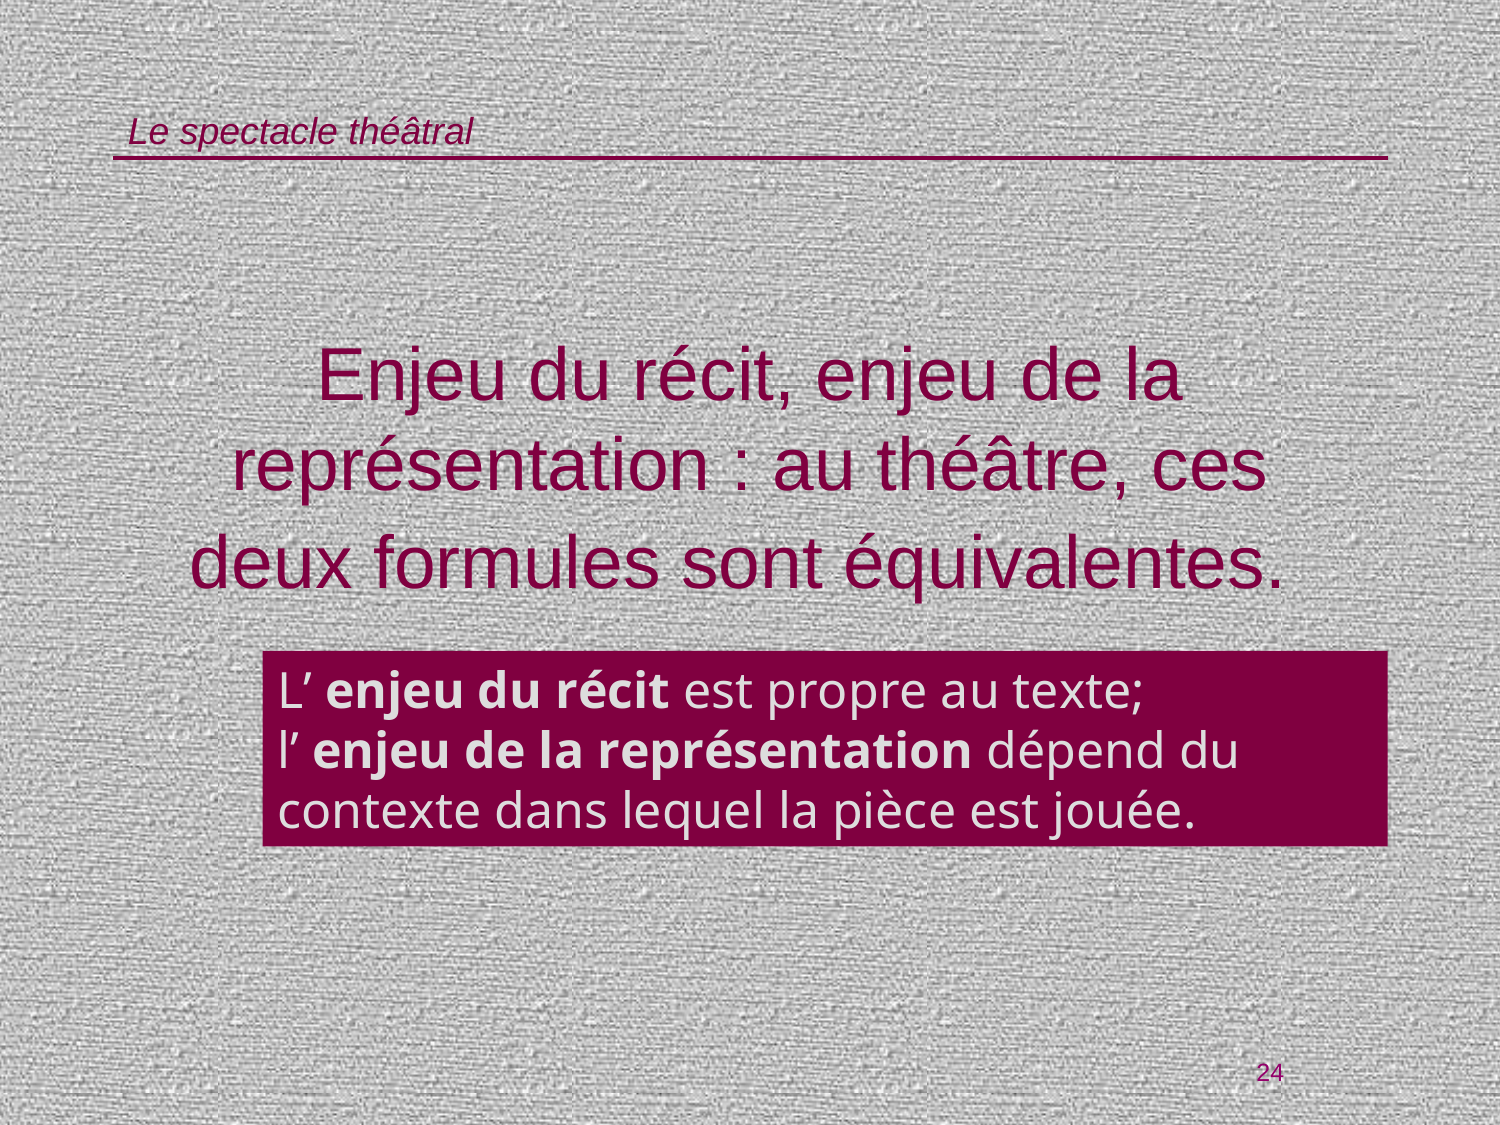

Enjeu du récit, enjeu de la représentation : au théâtre, ces deux formules sont équivalentes.
Vrai / Faux ?
L’ enjeu du récit est propre au texte;
l’ enjeu de la représentation dépend du contexte dans lequel la pièce est jouée.
24